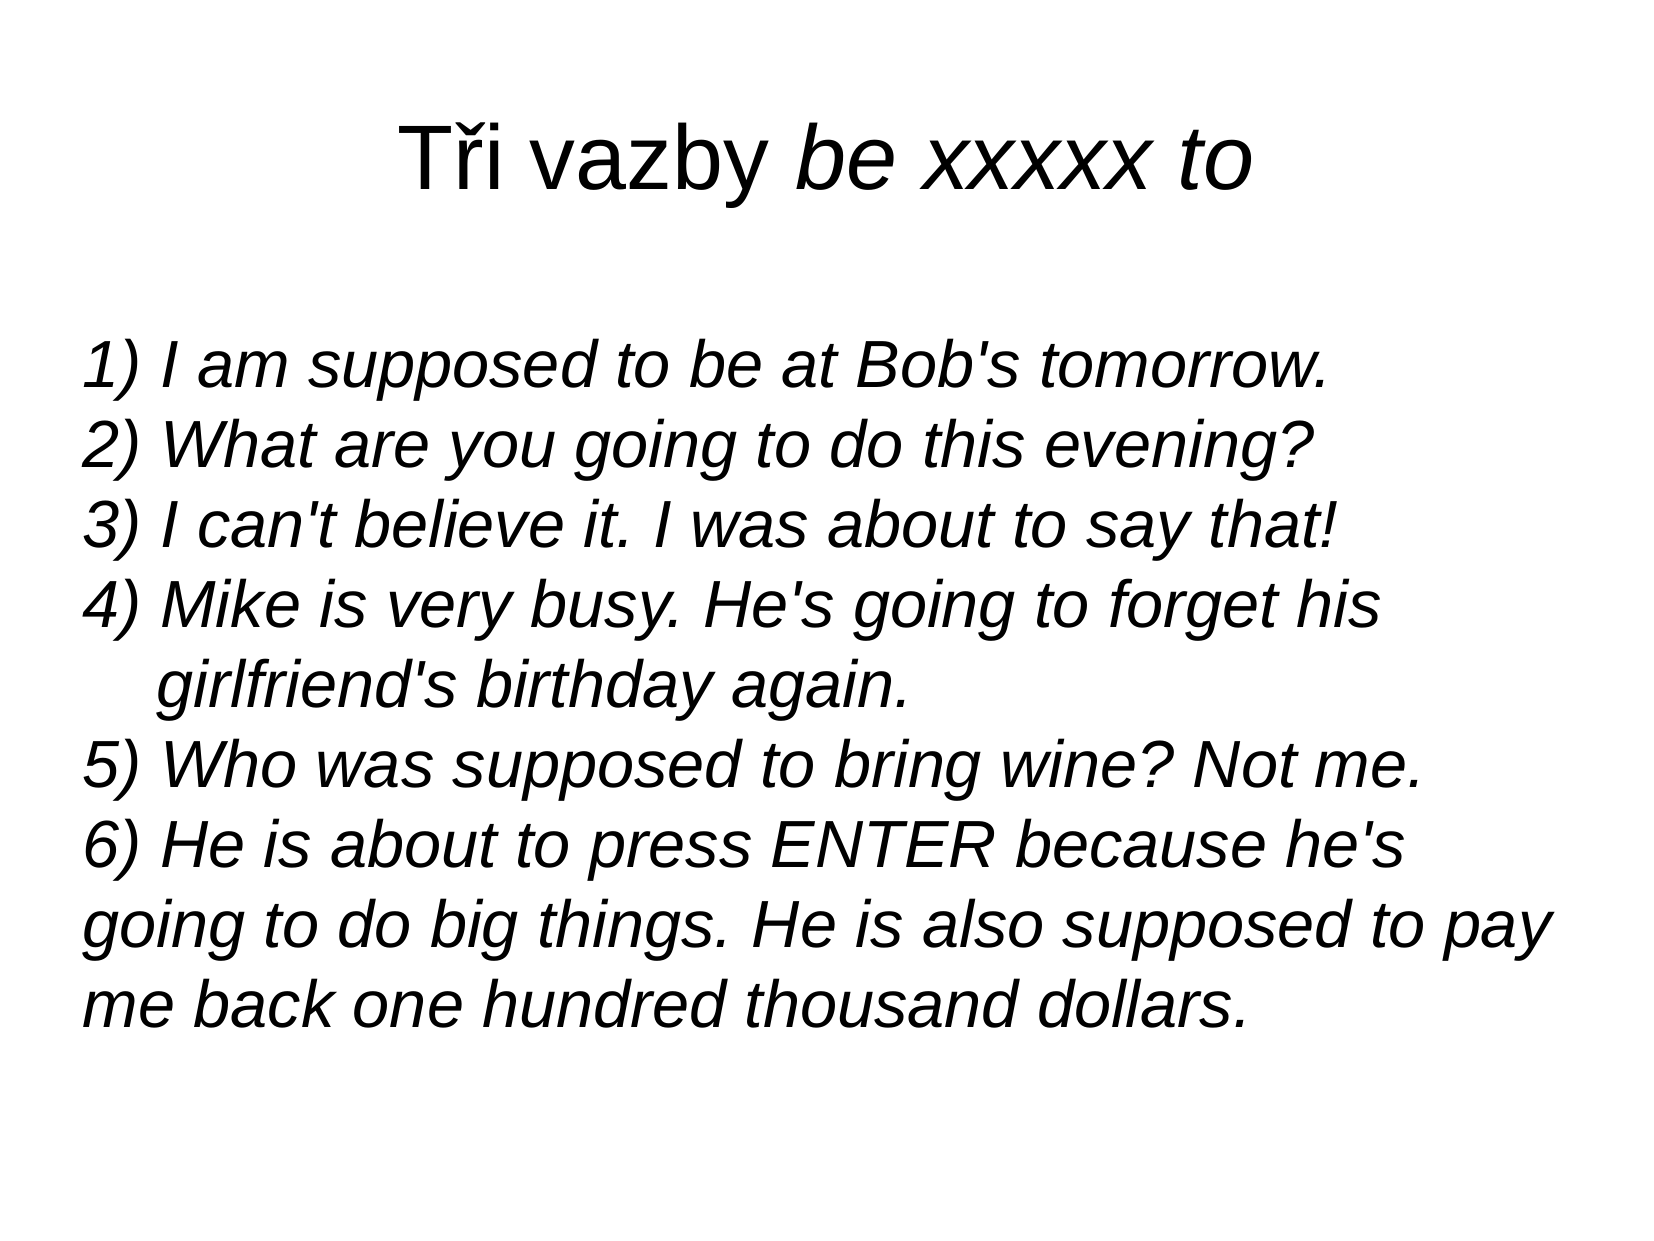

Tři vazby be xxxxx to
1) I am supposed to be at Bob's tomorrow.
2) What are you going to do this evening?
3) I can't believe it. I was about to say that!
4) Mike is very busy. He's going to forget his
 girlfriend's birthday again.
5) Who was supposed to bring wine? Not me.
6) He is about to press ENTER because he's going to do big things. He is also supposed to pay me back one hundred thousand dollars.